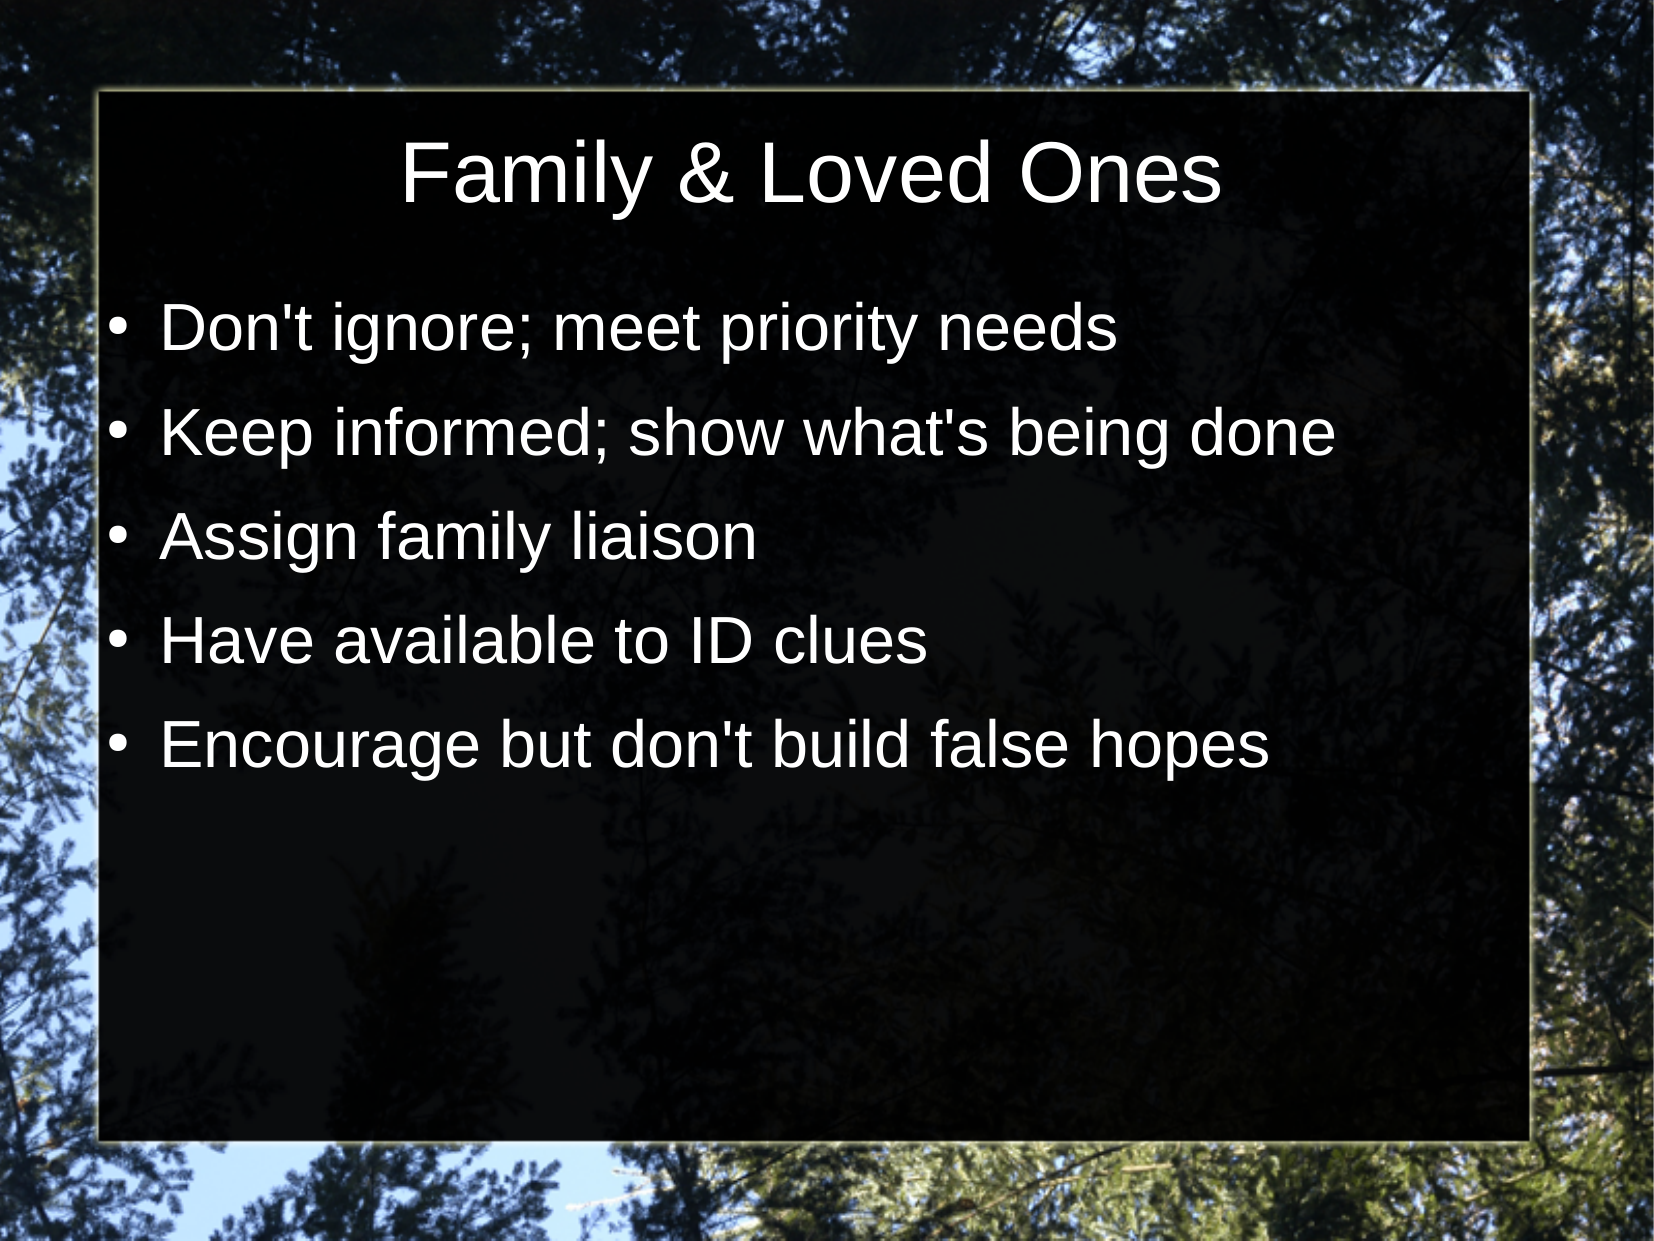

# Family & Loved Ones
Don't ignore; meet priority needs
Keep informed; show what's being done
Assign family liaison
Have available to ID clues
Encourage but don't build false hopes